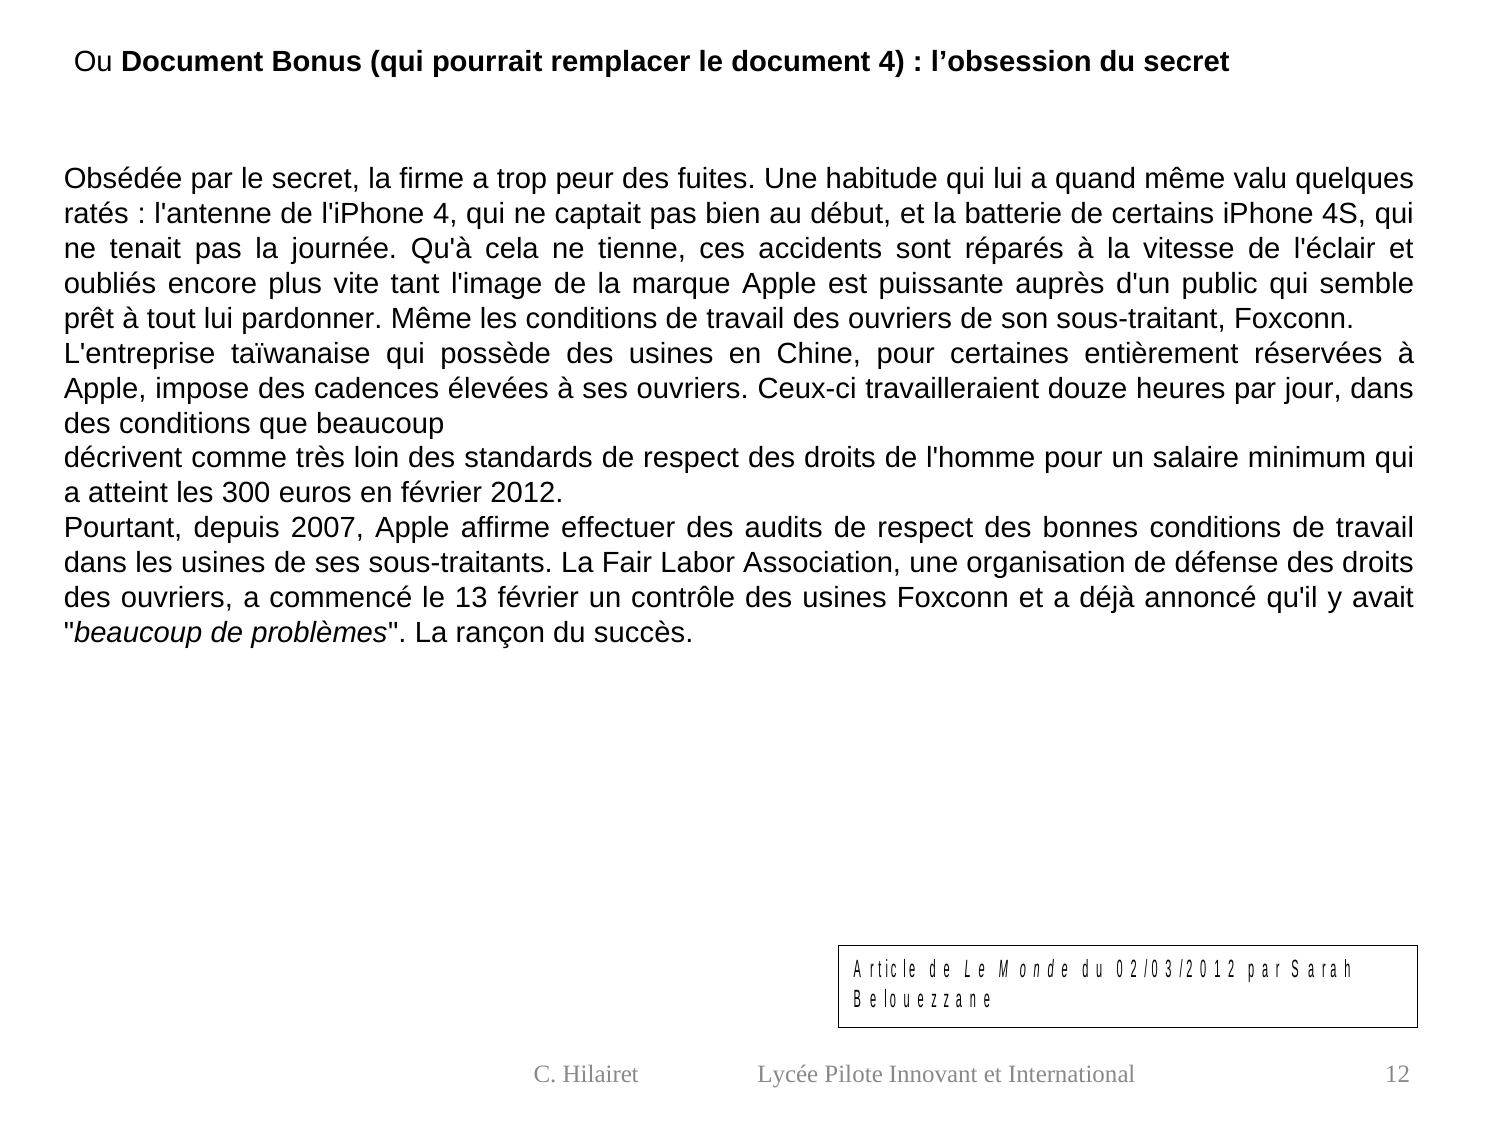

Ou Document Bonus (qui pourrait remplacer le document 4) : l’obsession du secret
Obsédée par le secret, la firme a trop peur des fuites. Une habitude qui lui a quand même valu quelques ratés : l'antenne de l'iPhone 4, qui ne captait pas bien au début, et la batterie de certains iPhone 4S, qui ne tenait pas la journée. Qu'à cela ne tienne, ces accidents sont réparés à la vitesse de l'éclair et oubliés encore plus vite tant l'image de la marque Apple est puissante auprès d'un public qui semble prêt à tout lui pardonner. Même les conditions de travail des ouvriers de son sous-traitant, Foxconn.
L'entreprise taïwanaise qui possède des usines en Chine, pour certaines entièrement réservées à Apple, impose des cadences élevées à ses ouvriers. Ceux-ci travailleraient douze heures par jour, dans des conditions que beaucoup
décrivent comme très loin des standards de respect des droits de l'homme pour un salaire minimum qui a atteint les 300 euros en février 2012.
Pourtant, depuis 2007, Apple affirme effectuer des audits de respect des bonnes conditions de travail dans les usines de ses sous-traitants. La Fair Labor Association, une organisation de défense des droits des ouvriers, a commencé le 13 février un contrôle des usines Foxconn et a déjà annoncé qu'il y avait "beaucoup de problèmes". La rançon du succès.
C. Hilairet Lycée Pilote Innovant et International